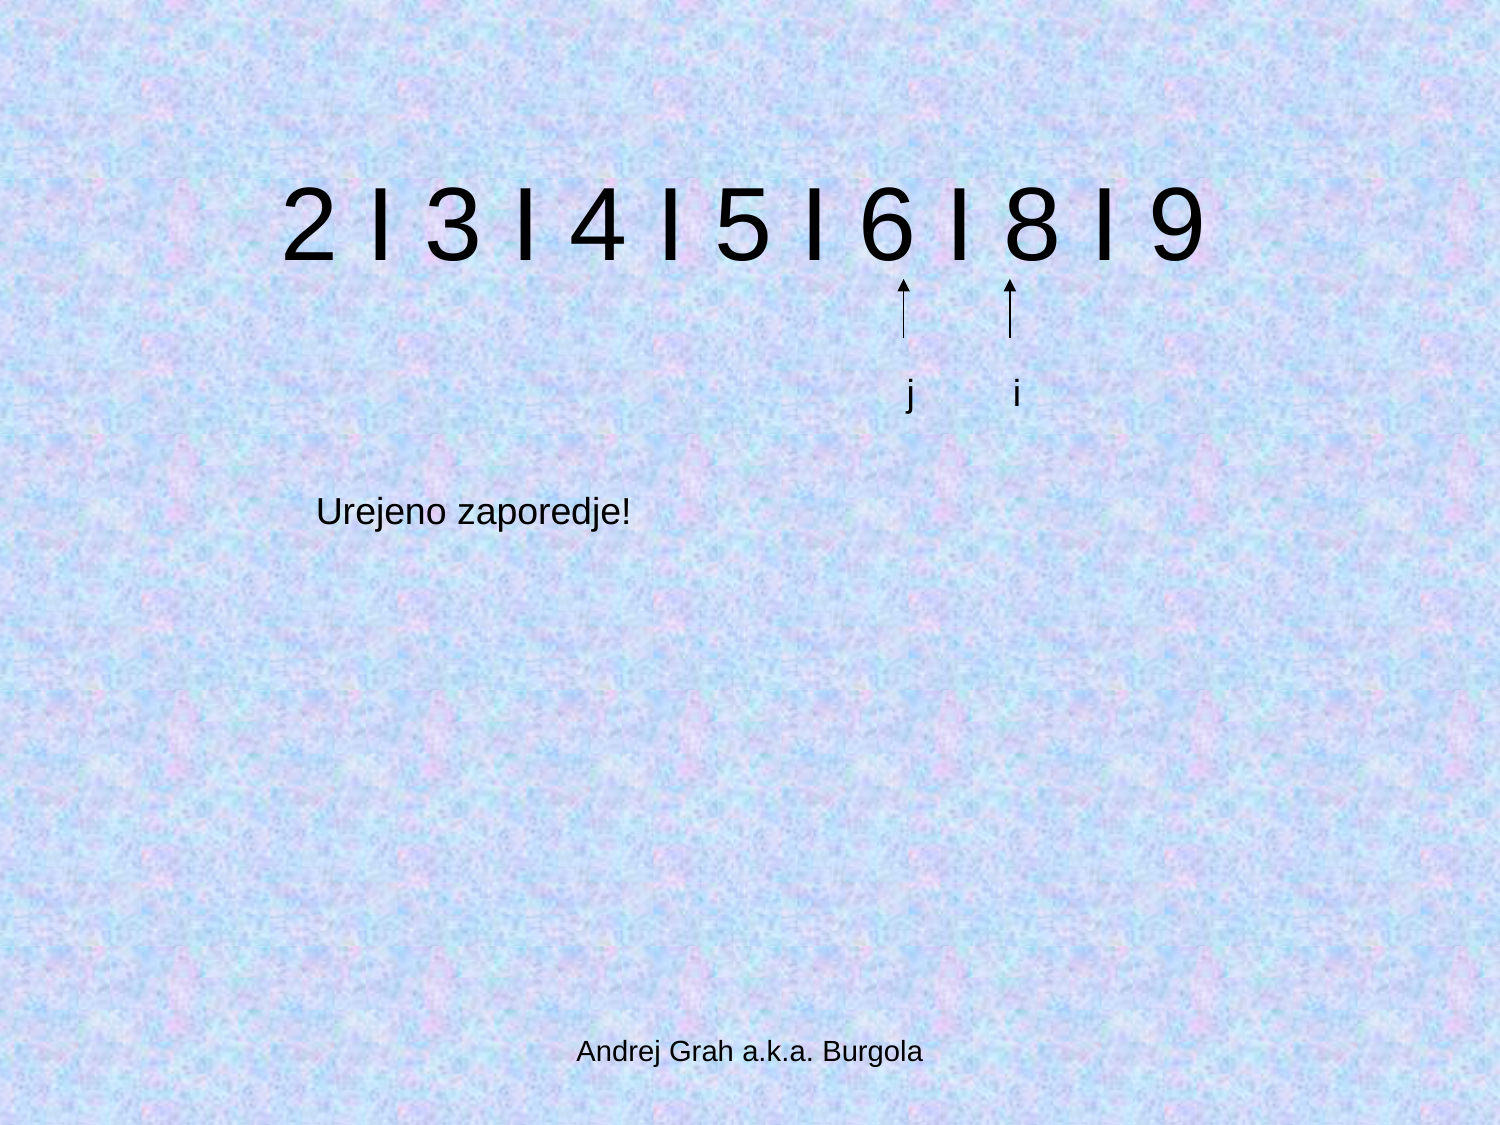

2 I 3 I 4 I 5 I 6 I 8 I 9
j
i
Urejeno zaporedje!
Andrej Grah a.k.a. Burgola